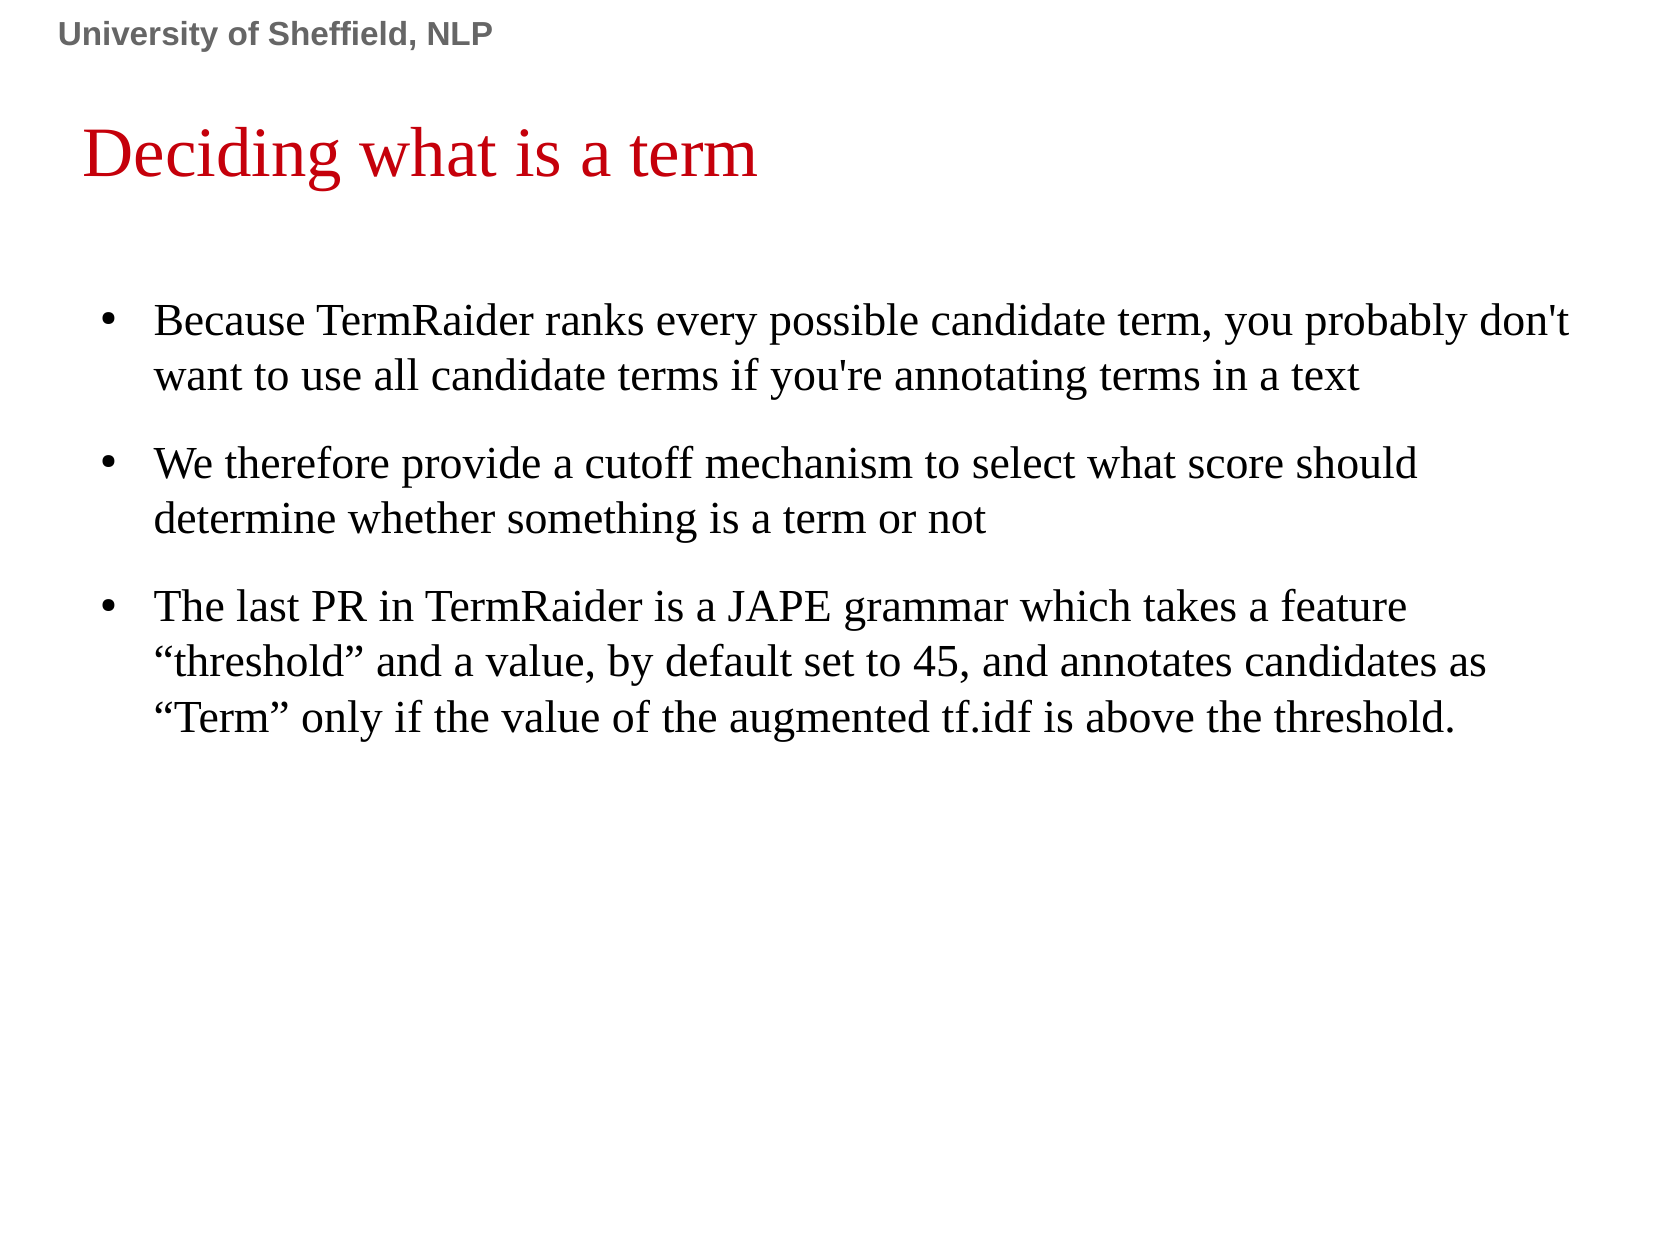

# Deciding what is a term
Because TermRaider ranks every possible candidate term, you probably don't want to use all candidate terms if you're annotating terms in a text
We therefore provide a cutoff mechanism to select what score should determine whether something is a term or not
The last PR in TermRaider is a JAPE grammar which takes a feature “threshold” and a value, by default set to 45, and annotates candidates as “Term” only if the value of the augmented tf.idf is above the threshold.